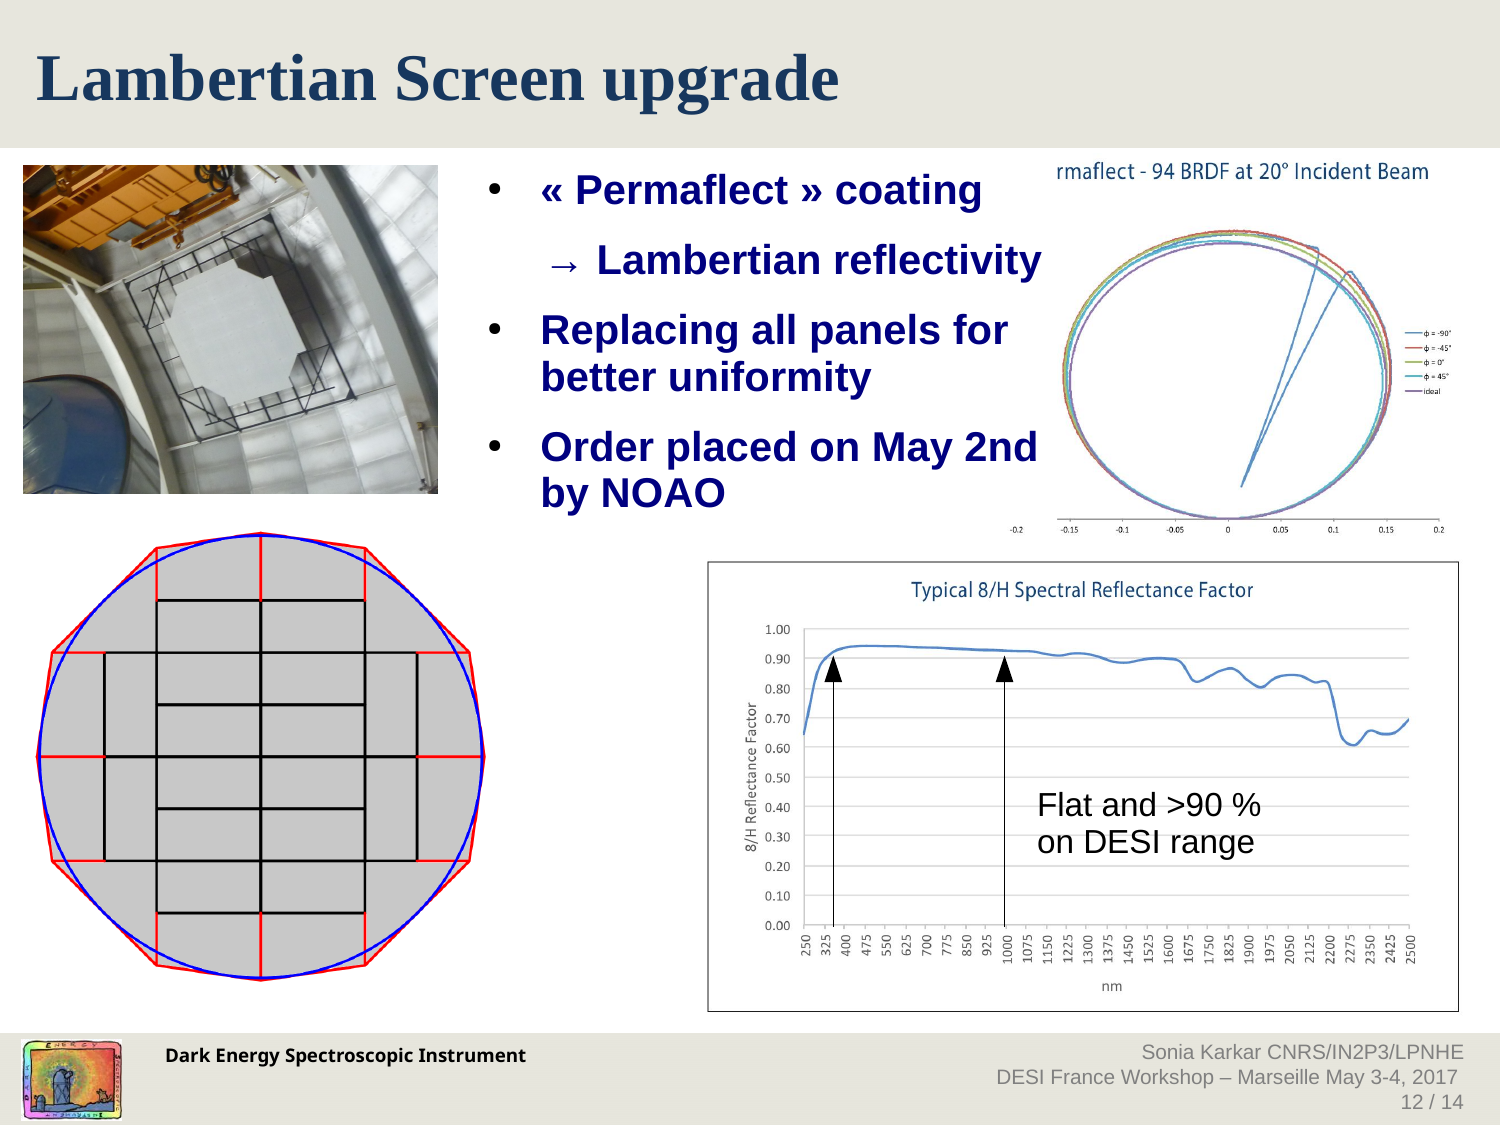

# Lambertian Screen upgrade
« Permaflect » coating
	→ Lambertian reflectivity
Replacing all panels for better uniformity
Order placed on May 2nd by NOAO
Flat and >90 %
on DESI range